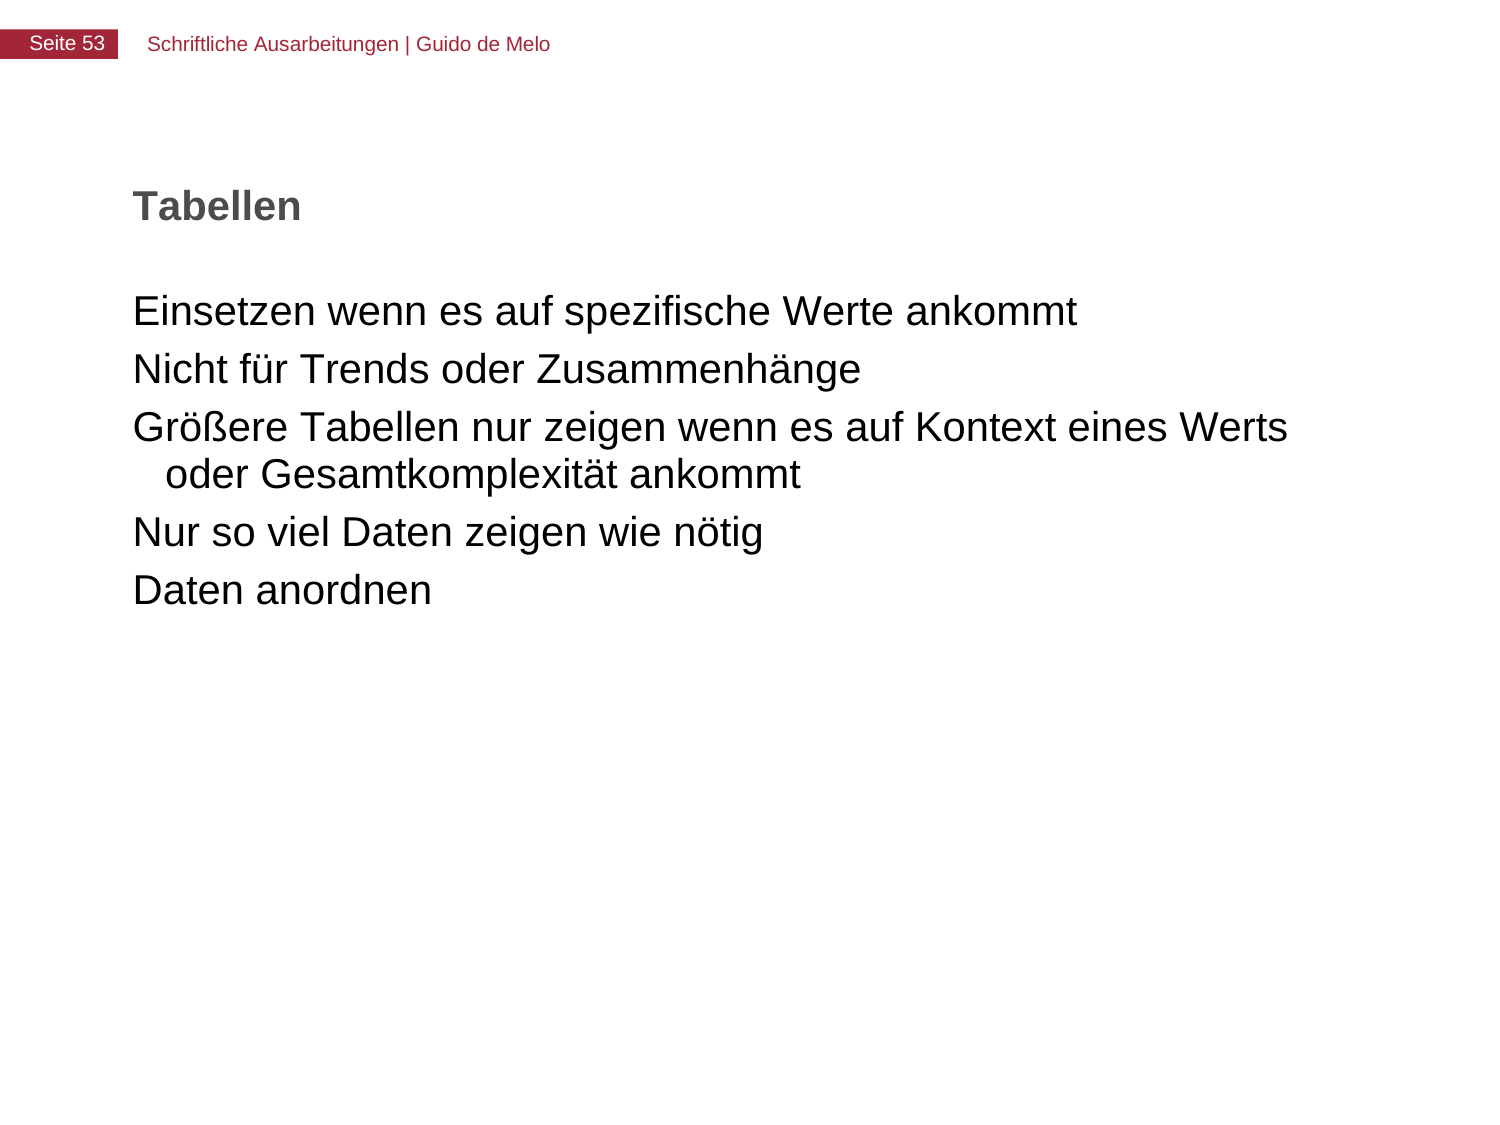

# Tabellen
Einsetzen wenn es auf spezifische Werte ankommt
Nicht für Trends oder Zusammenhänge
Größere Tabellen nur zeigen wenn es auf Kontext eines Werts oder Gesamtkomplexität ankommt
Nur so viel Daten zeigen wie nötig
Daten anordnen